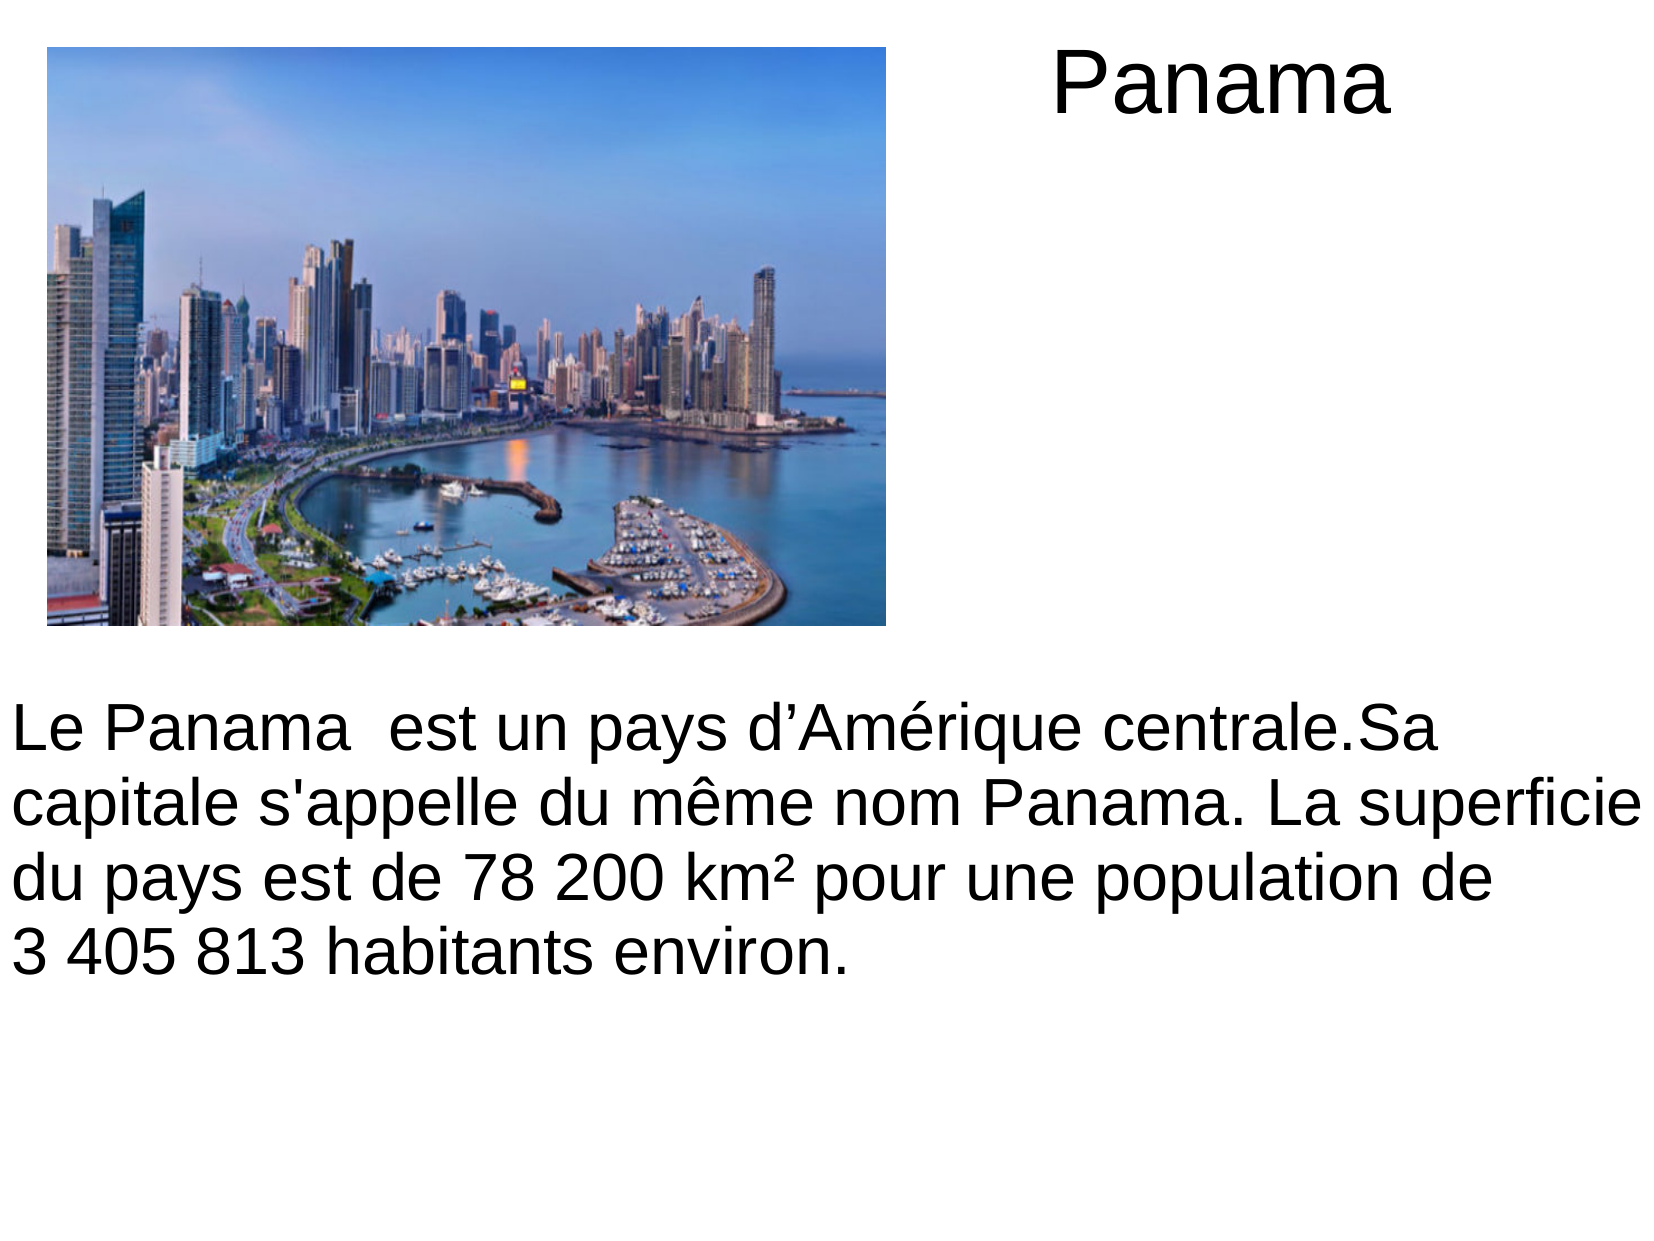

# Panama
Le Panama est un pays d’Amérique centrale.Sa capitale s'appelle du même nom Panama. La superficie du pays est de 78 200 km² pour une population de
3 405 813 habitants environ.